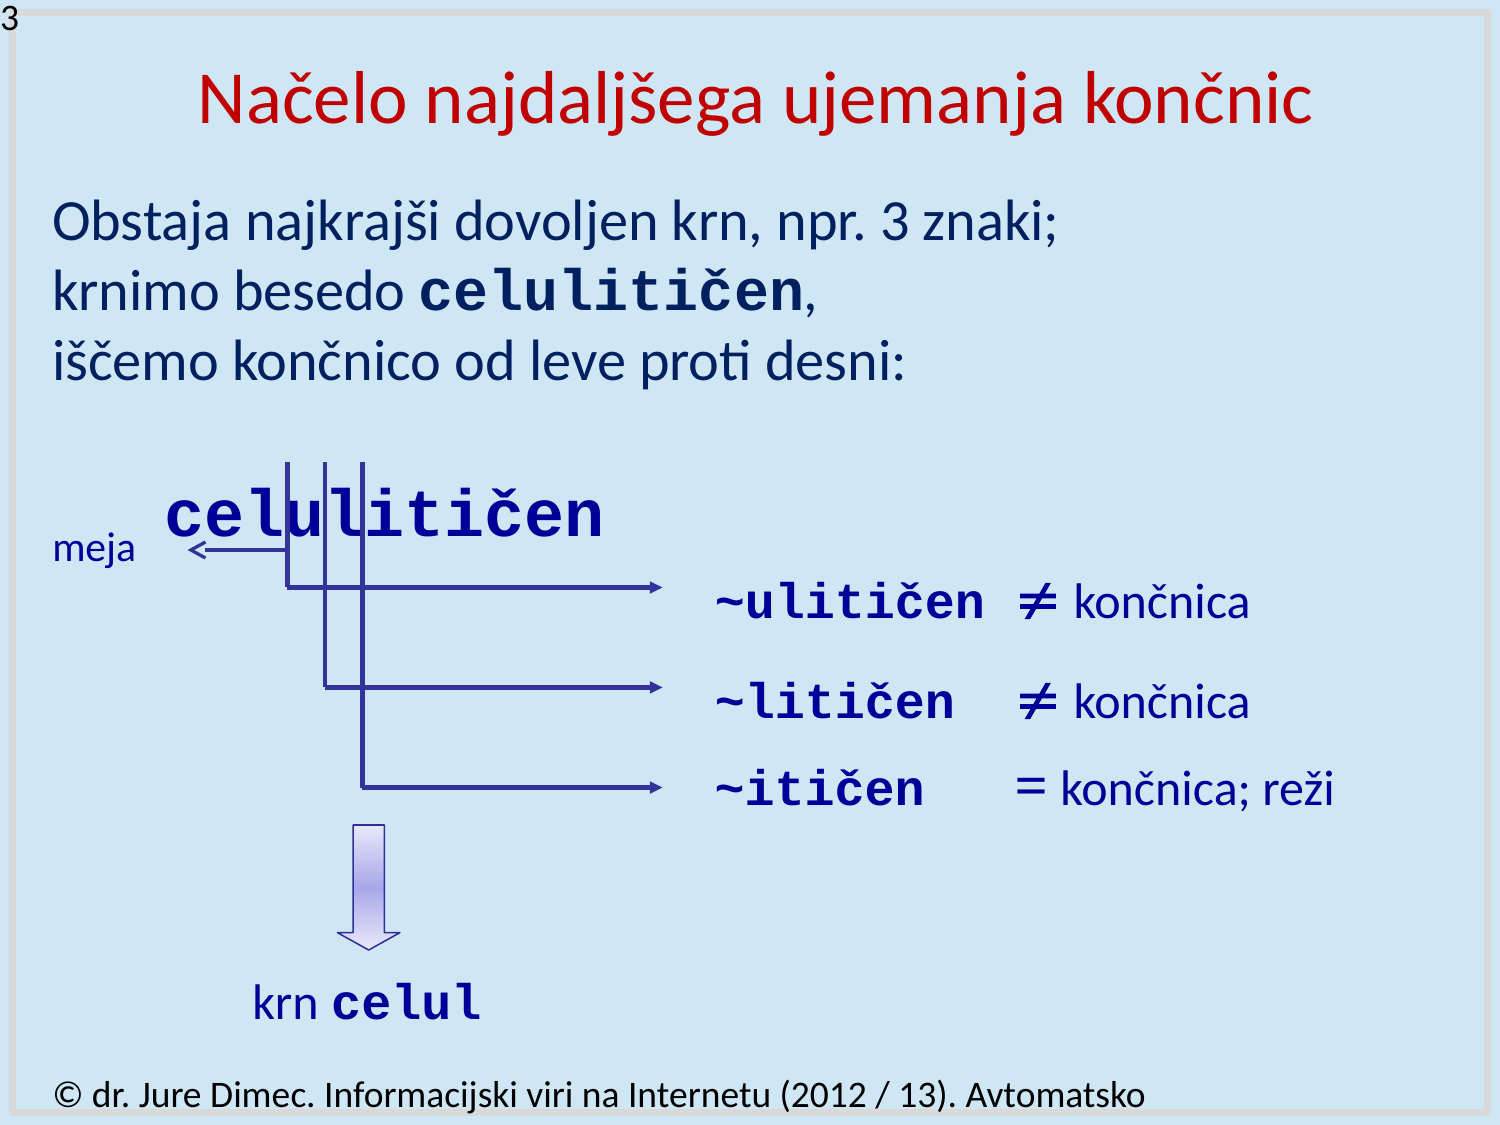

2
# Načelo najdaljšega ujemanja končnic
Obstaja najkrajši dovoljen krn, npr. 3 znaki;
krnimo besedo celulitičen,
iščemo končnico od leve proti desni:
celulitičen
meja
~ulitičen	 končnica
~litičen 	 končnica
~itičen 	= končnica; reži
krn celul
© dr. Jure Dimec. Informacijski viri na Internetu (2012 / 13). Avtomatsko indeksiranje 2.